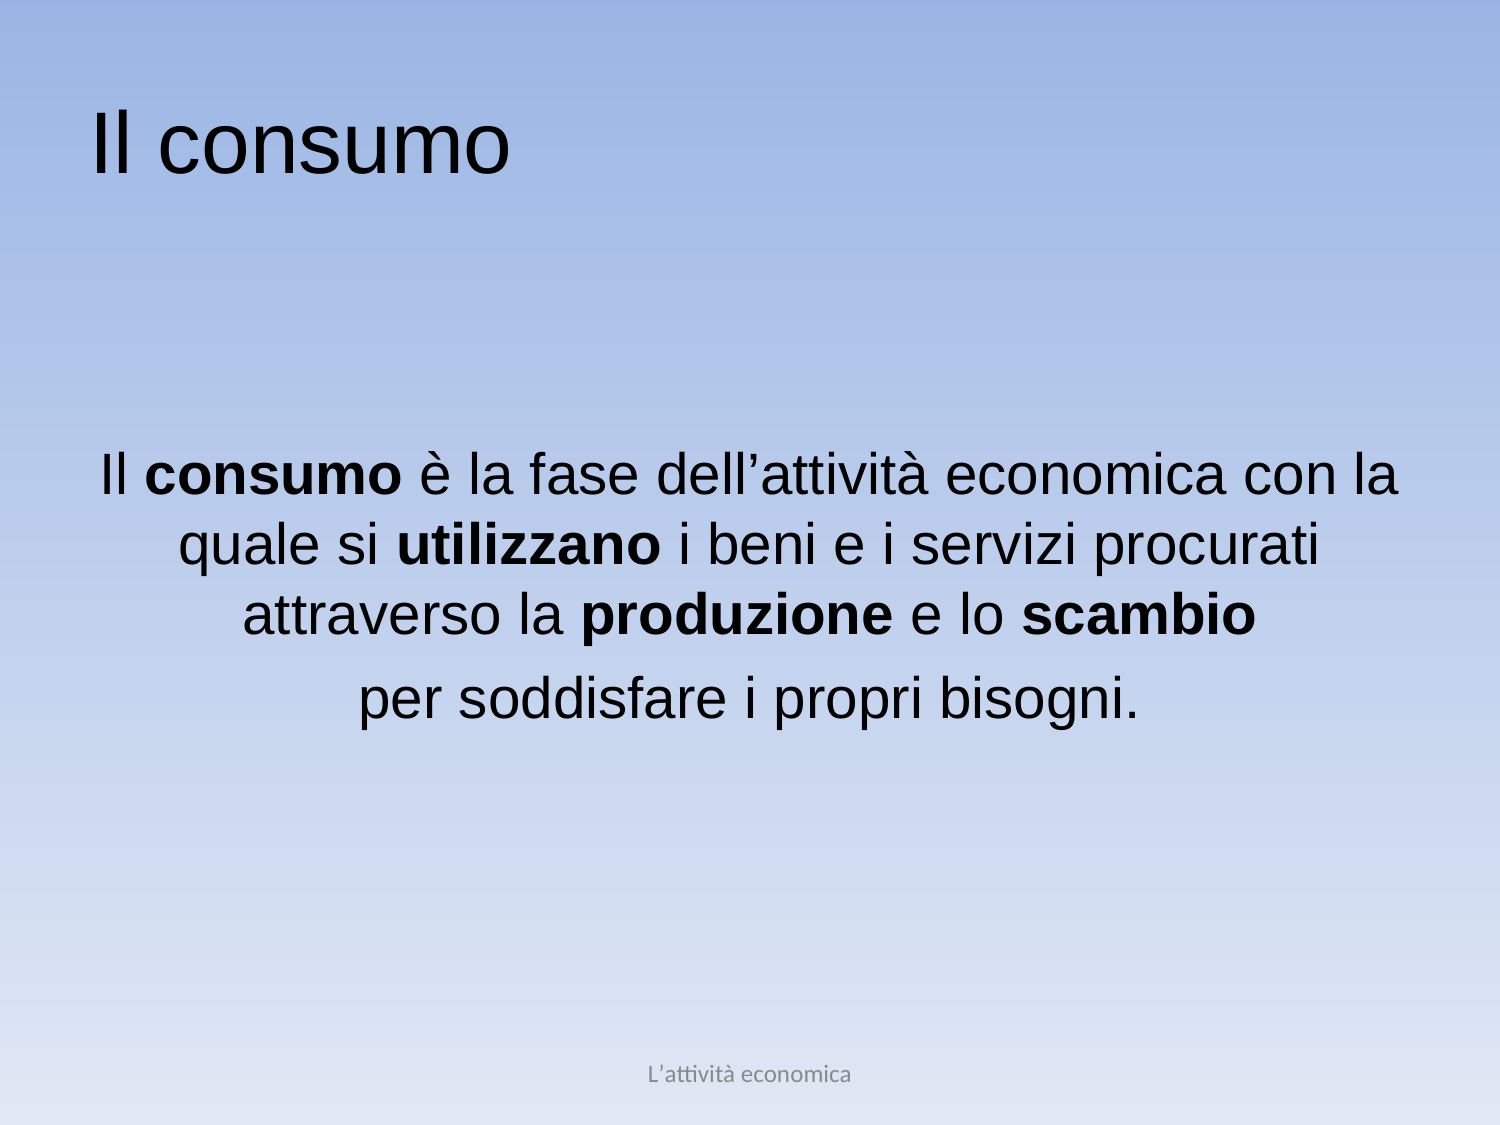

Il consumo
Il consumo è la fase dell’attività economica con la quale si utilizzano i beni e i servizi procurati attraverso la produzione e lo scambio
per soddisfare i propri bisogni.
L’attività economica